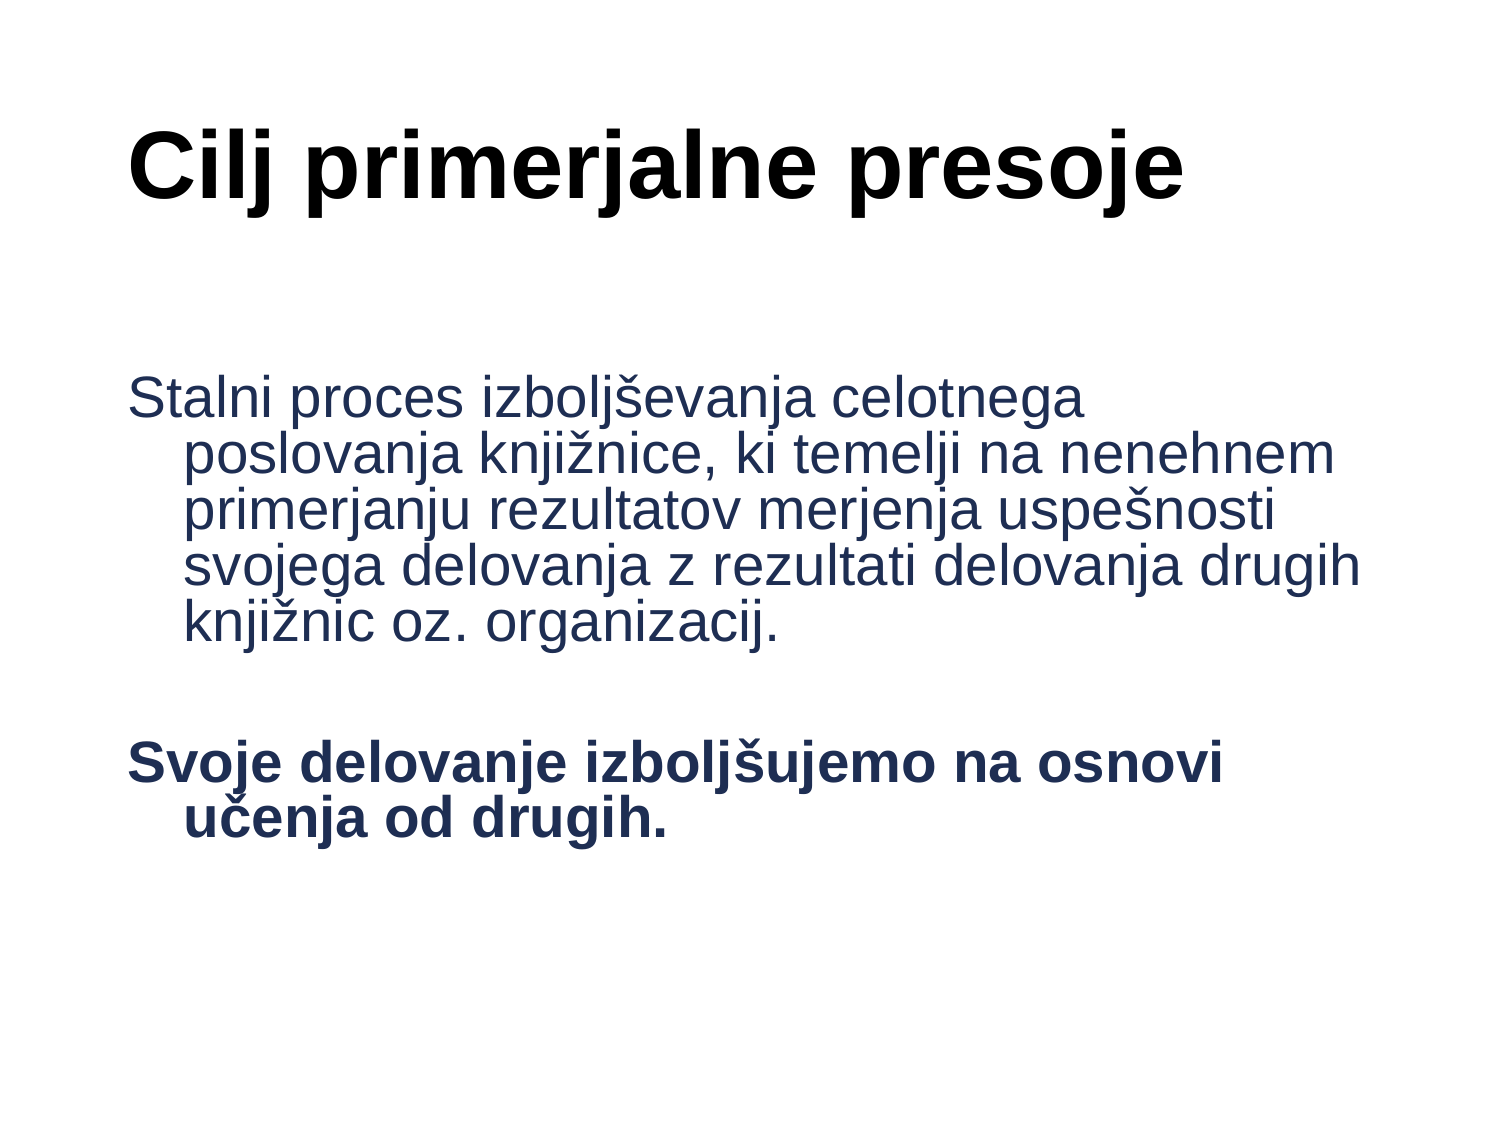

# Cilj primerjalne presoje
Stalni proces izboljševanja celotnega poslovanja knjižnice, ki temelji na nenehnem primerjanju rezultatov merjenja uspešnosti svojega delovanja z rezultati delovanja drugih knjižnic oz. organizacij.
Svoje delovanje izboljšujemo na osnovi učenja od drugih.
Primoz Juznic, BINK, FF, Univerza v Ljubljani